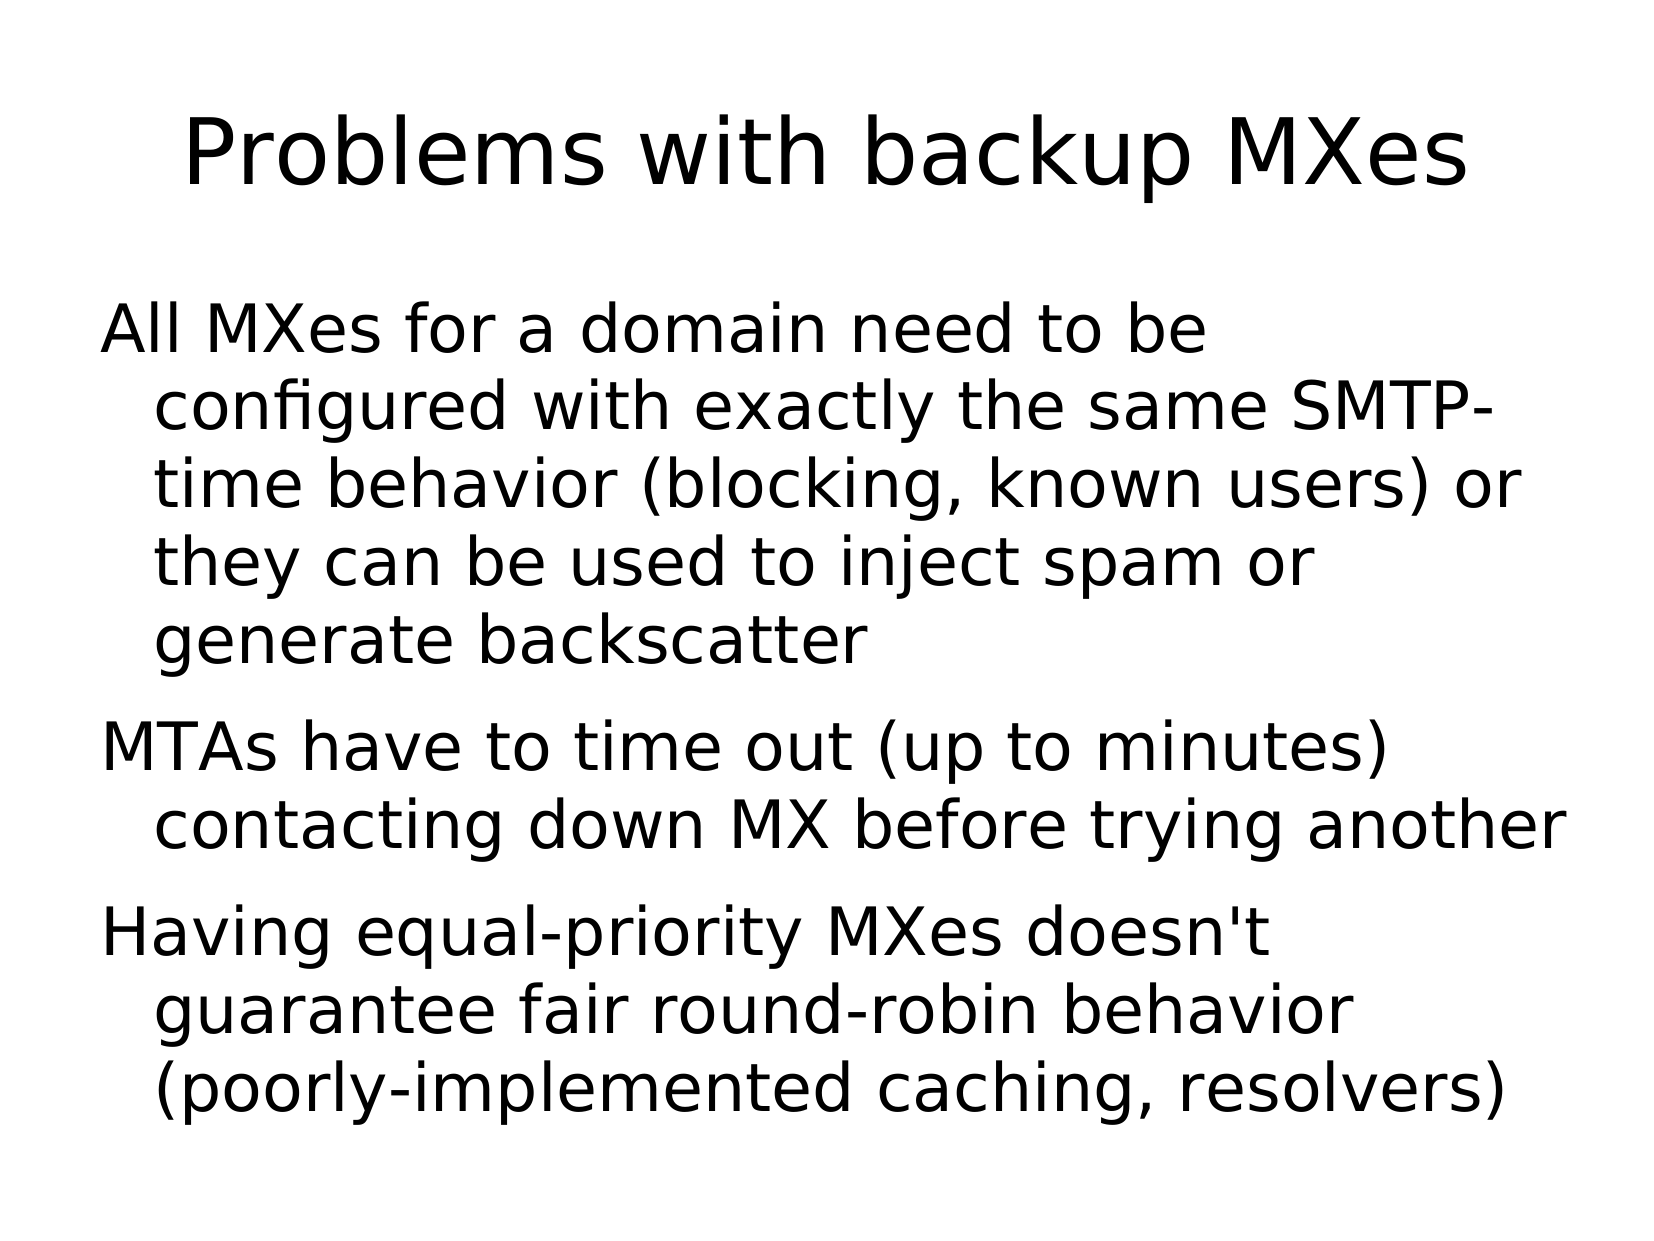

# Problems with backup MXes
All MXes for a domain need to be configured with exactly the same SMTP-time behavior (blocking, known users) or they can be used to inject spam or generate backscatter
MTAs have to time out (up to minutes) contacting down MX before trying another
Having equal-priority MXes doesn't guarantee fair round-robin behavior (poorly-implemented caching, resolvers)